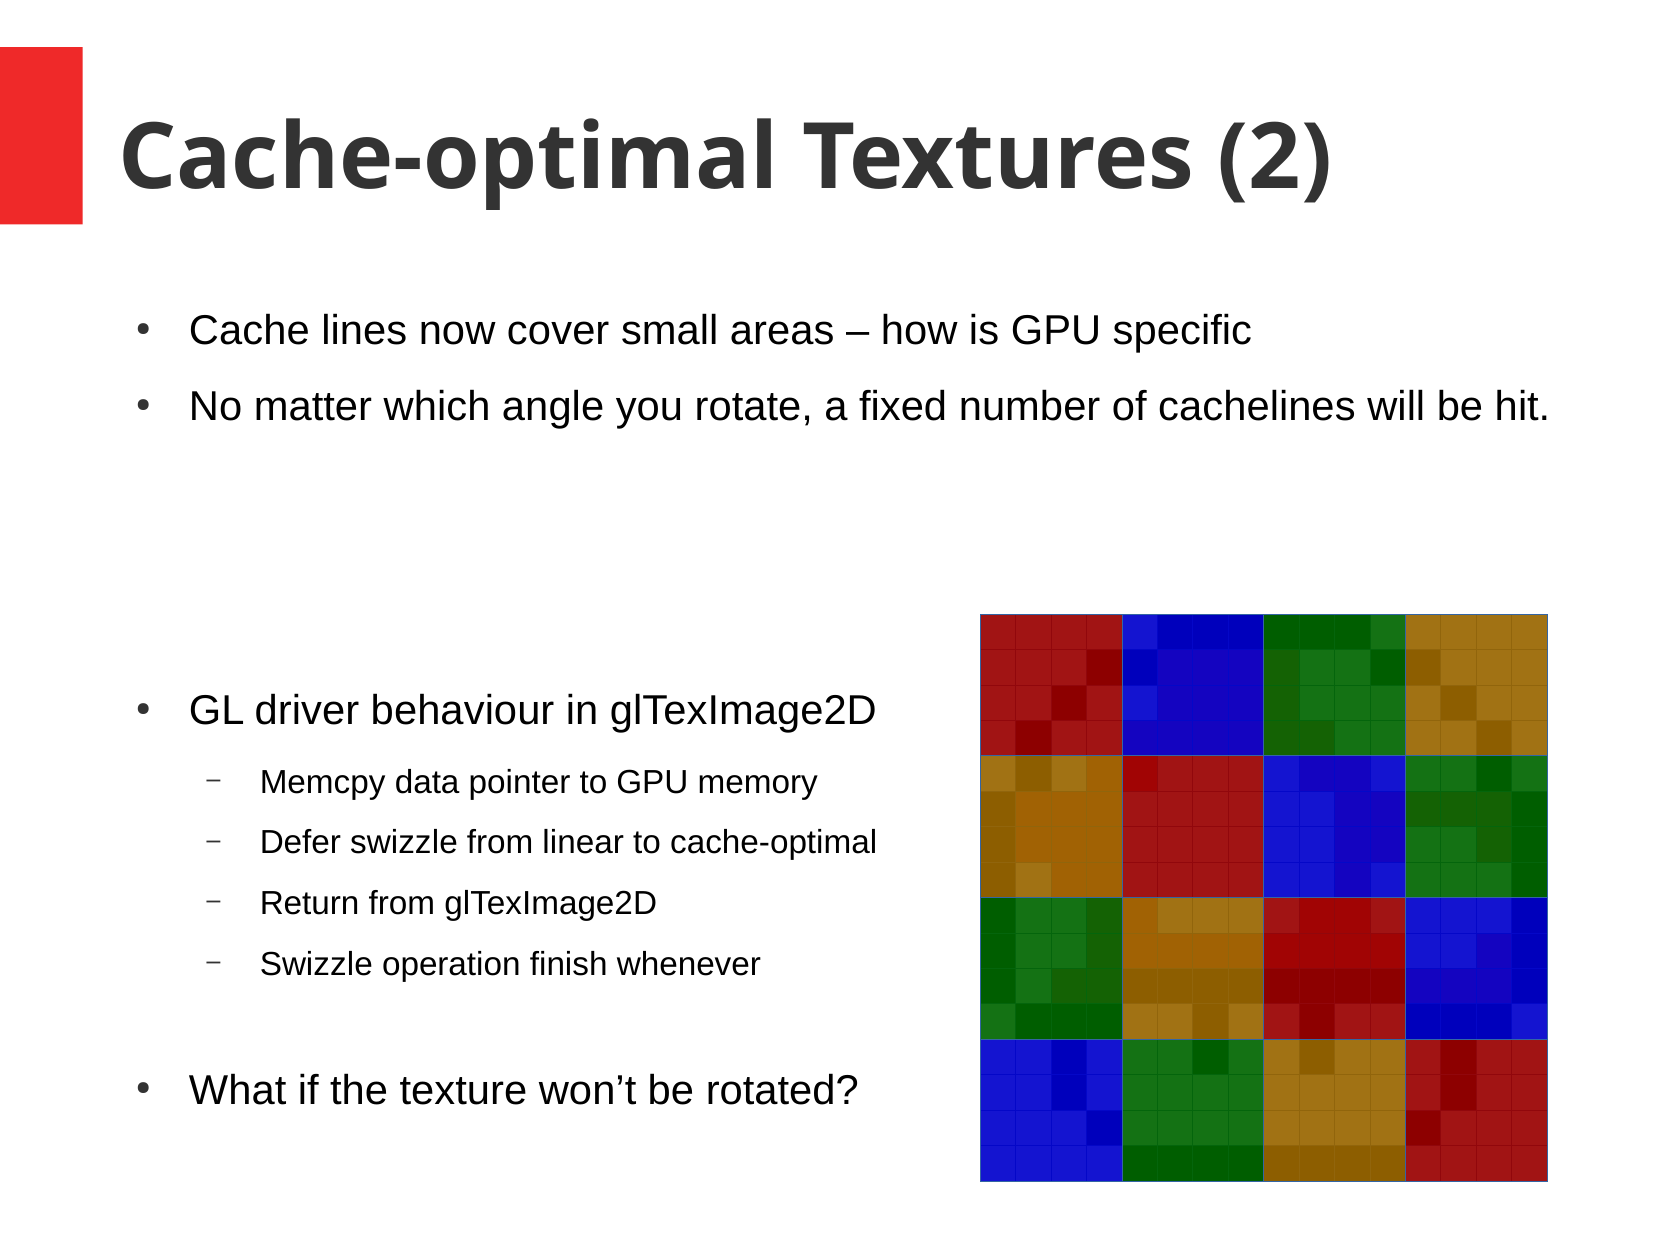

# Cache-optimal Textures (2)
Cache lines now cover small areas – how is GPU specific
No matter which angle you rotate, a fixed number of cachelines will be hit.
GL driver behaviour in glTexImage2D
Memcpy data pointer to GPU memory
Defer swizzle from linear to cache-optimal
Return from glTexImage2D
Swizzle operation finish whenever
What if the texture won’t be rotated?